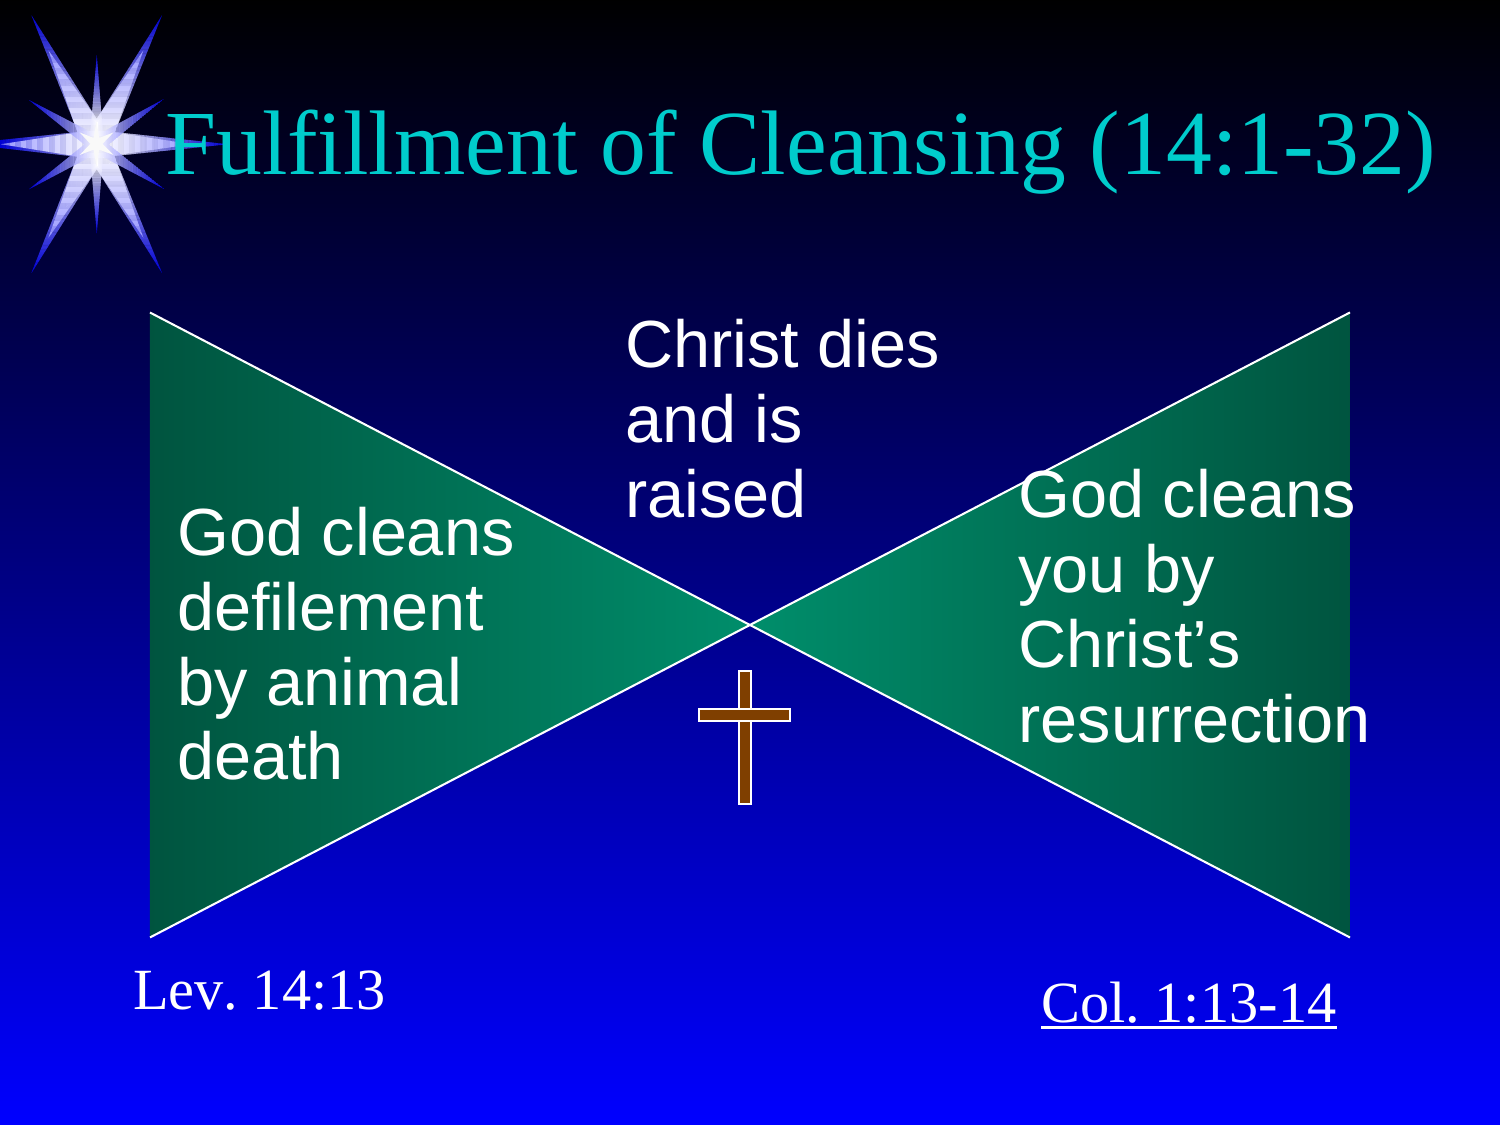

# Fulfillment of Cleansing (14:1-32)
Christ dies and is raised
God cleans you by Christ’s resurrection
God cleans defilement by animal death
Lev. 14:13
Col. 1:13-14